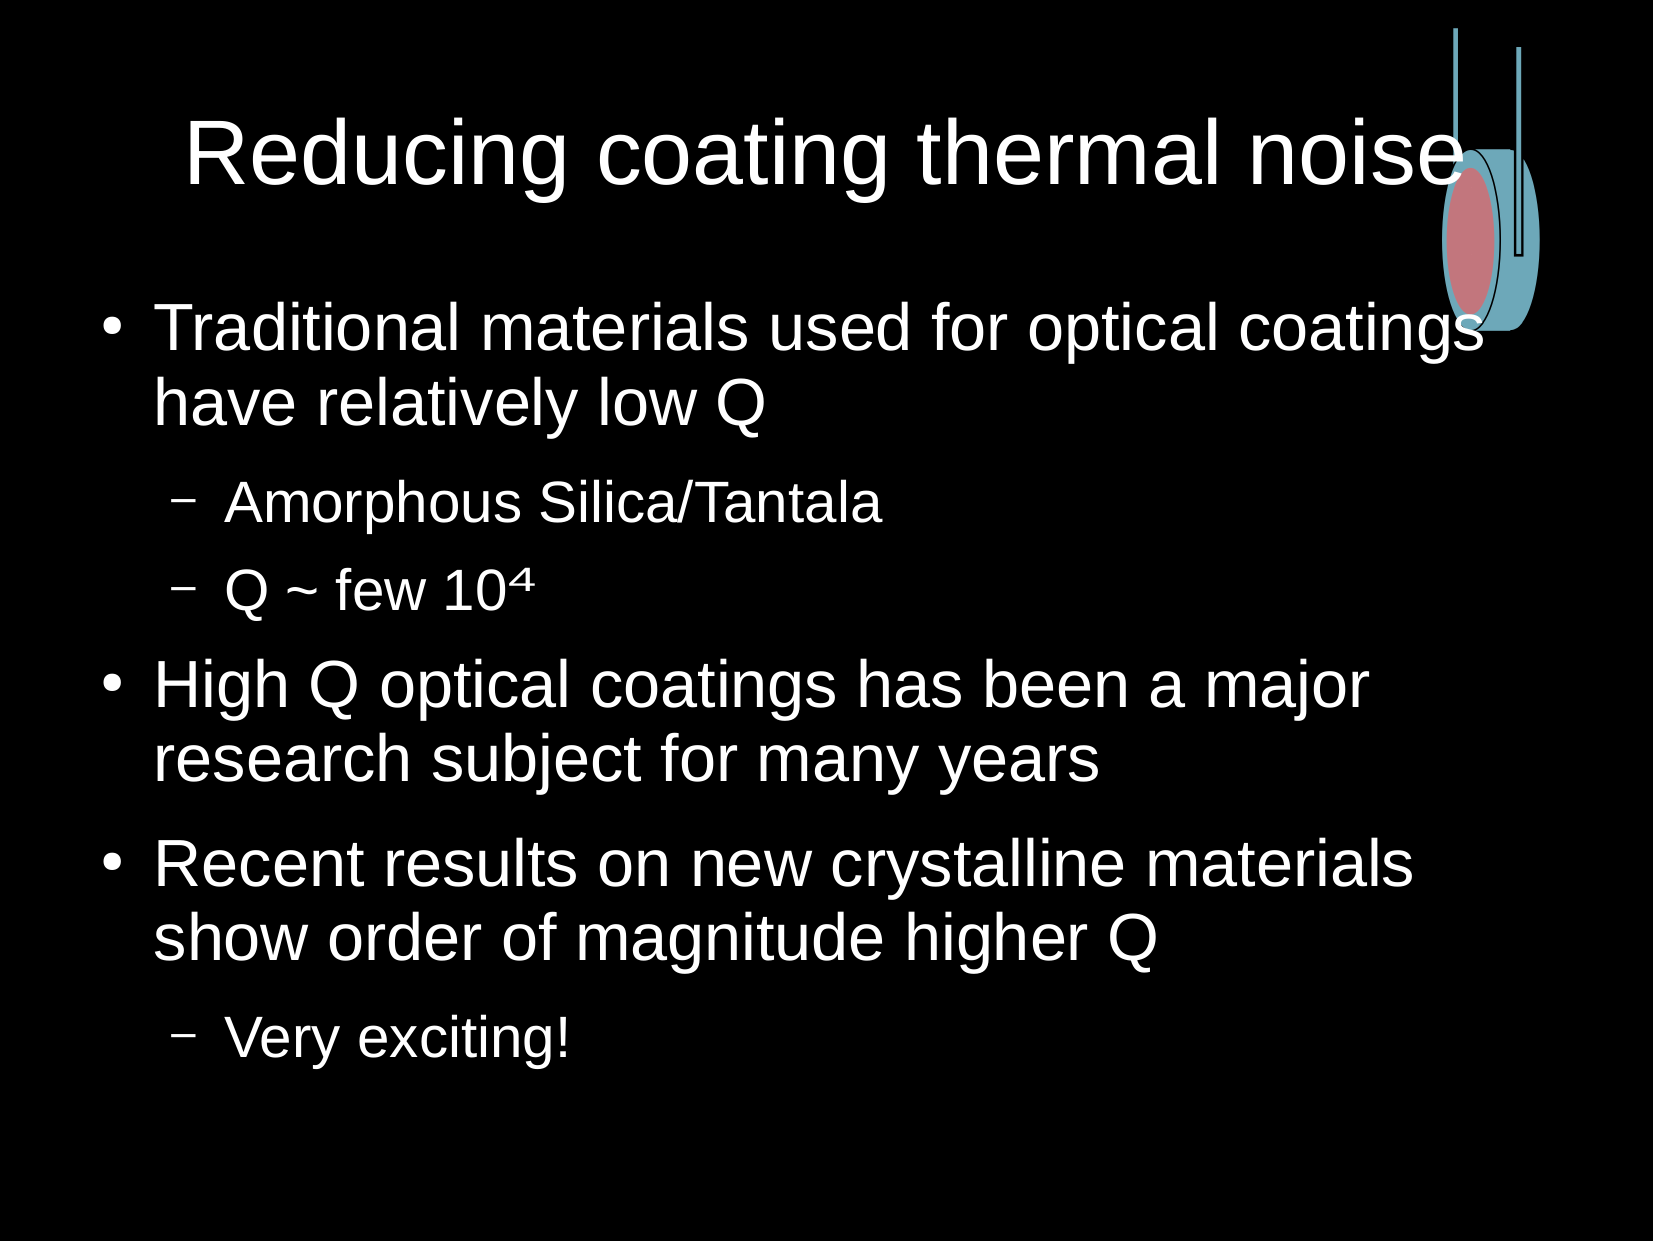

# Reducing coating thermal noise
Traditional materials used for optical coatings have relatively low Q
Amorphous Silica/Tantala
Q ~ few 104
High Q optical coatings has been a major research subject for many years
Recent results on new crystalline materials show order of magnitude higher Q
Very exciting!